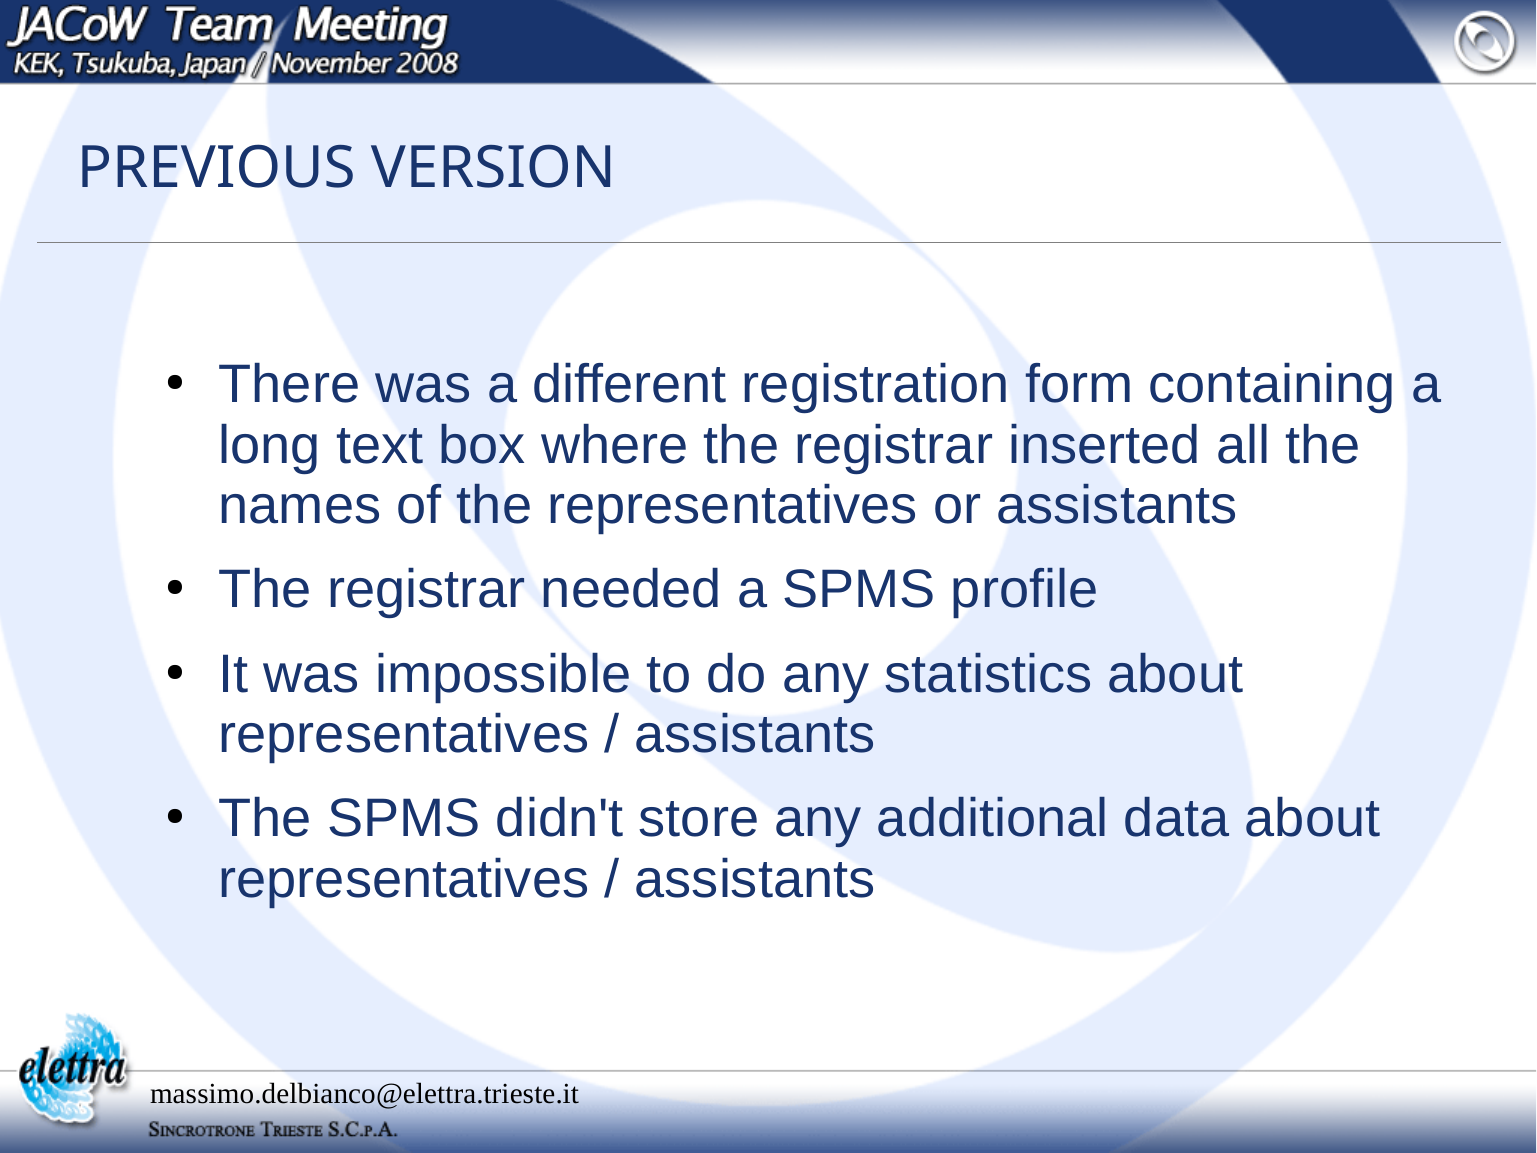

# PREVIOUS VERSION
There was a different registration form containing a long text box where the registrar inserted all the names of the representatives or assistants
The registrar needed a SPMS profile
It was impossible to do any statistics about representatives / assistants
The SPMS didn't store any additional data about representatives / assistants